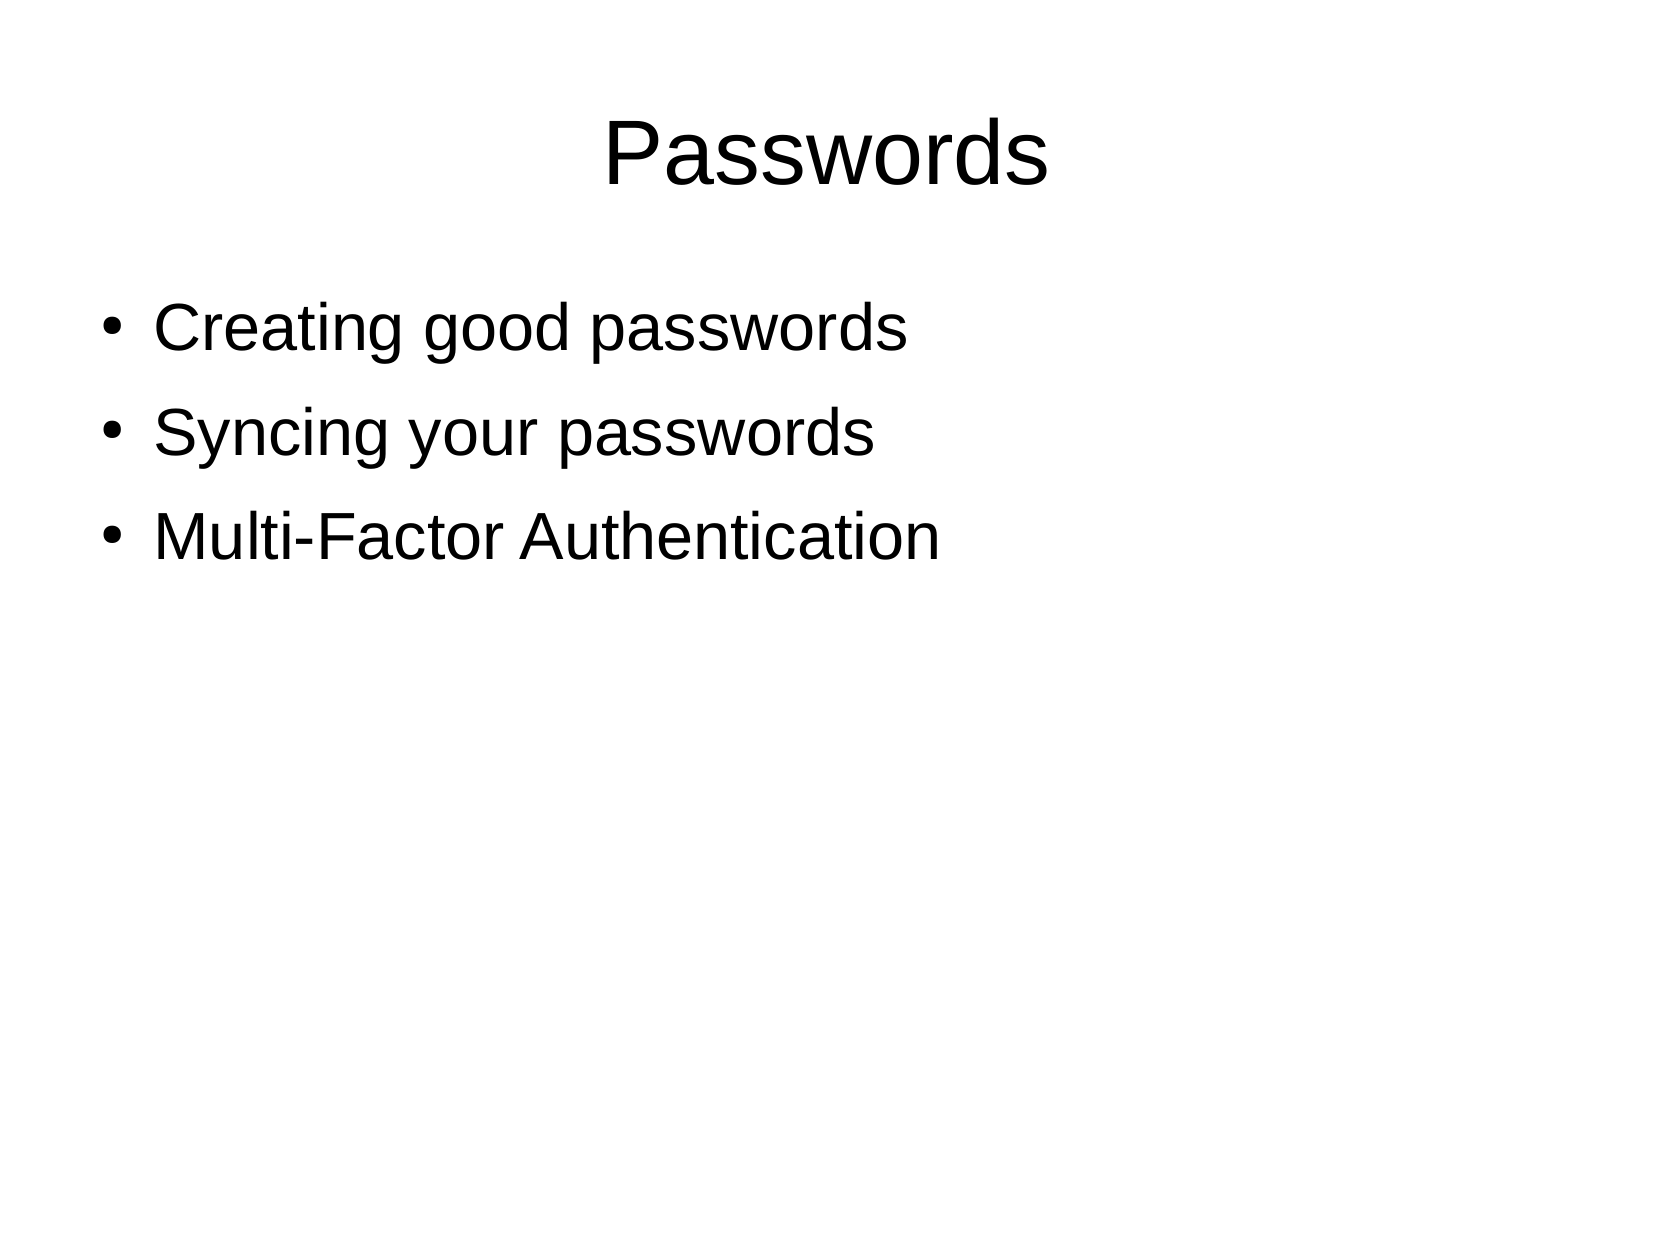

# Passwords
Creating good passwords
Syncing your passwords
Multi-Factor Authentication